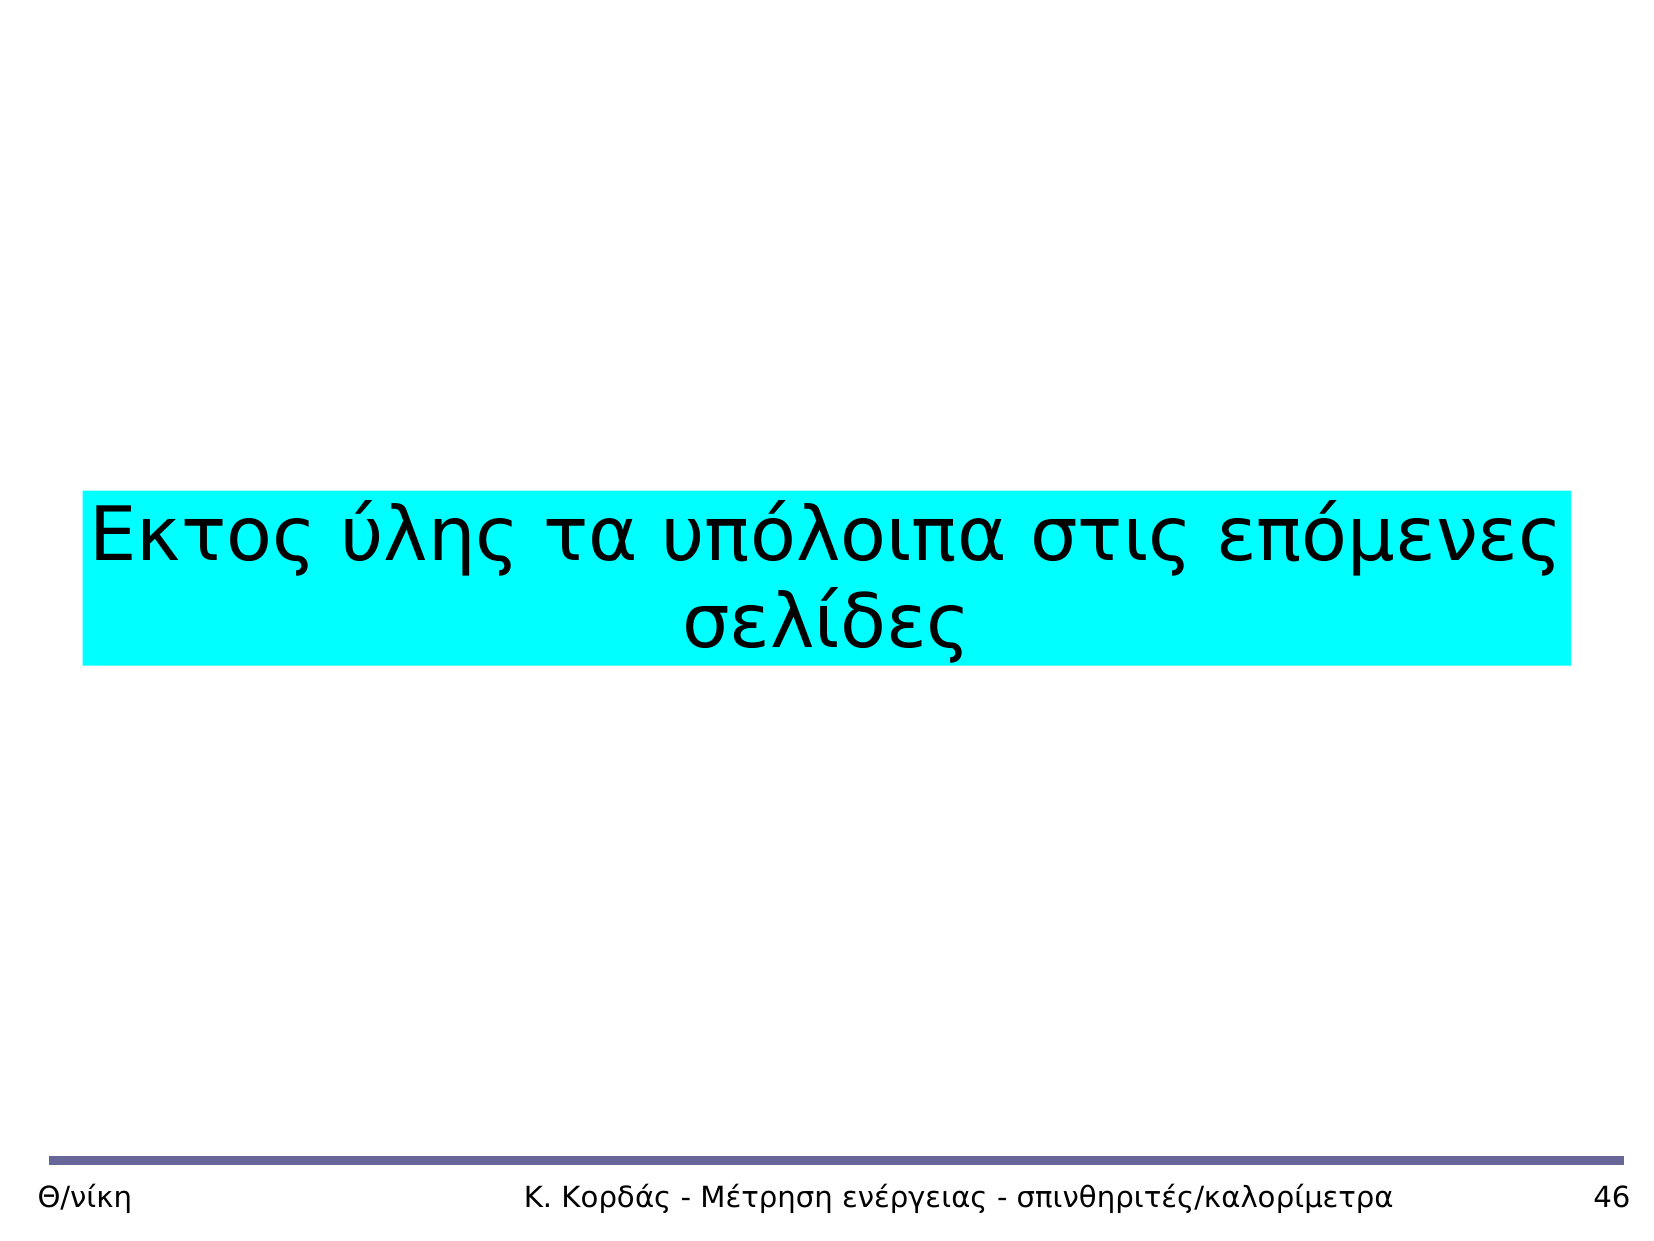

# Εκτος ύλης τα υπόλοιπα στις επόμενες σελίδες
Θ/νίκη
Κ. Κορδάς - Μέτρηση ενέργειας - σπινθηριτές/καλορίμετρα
46